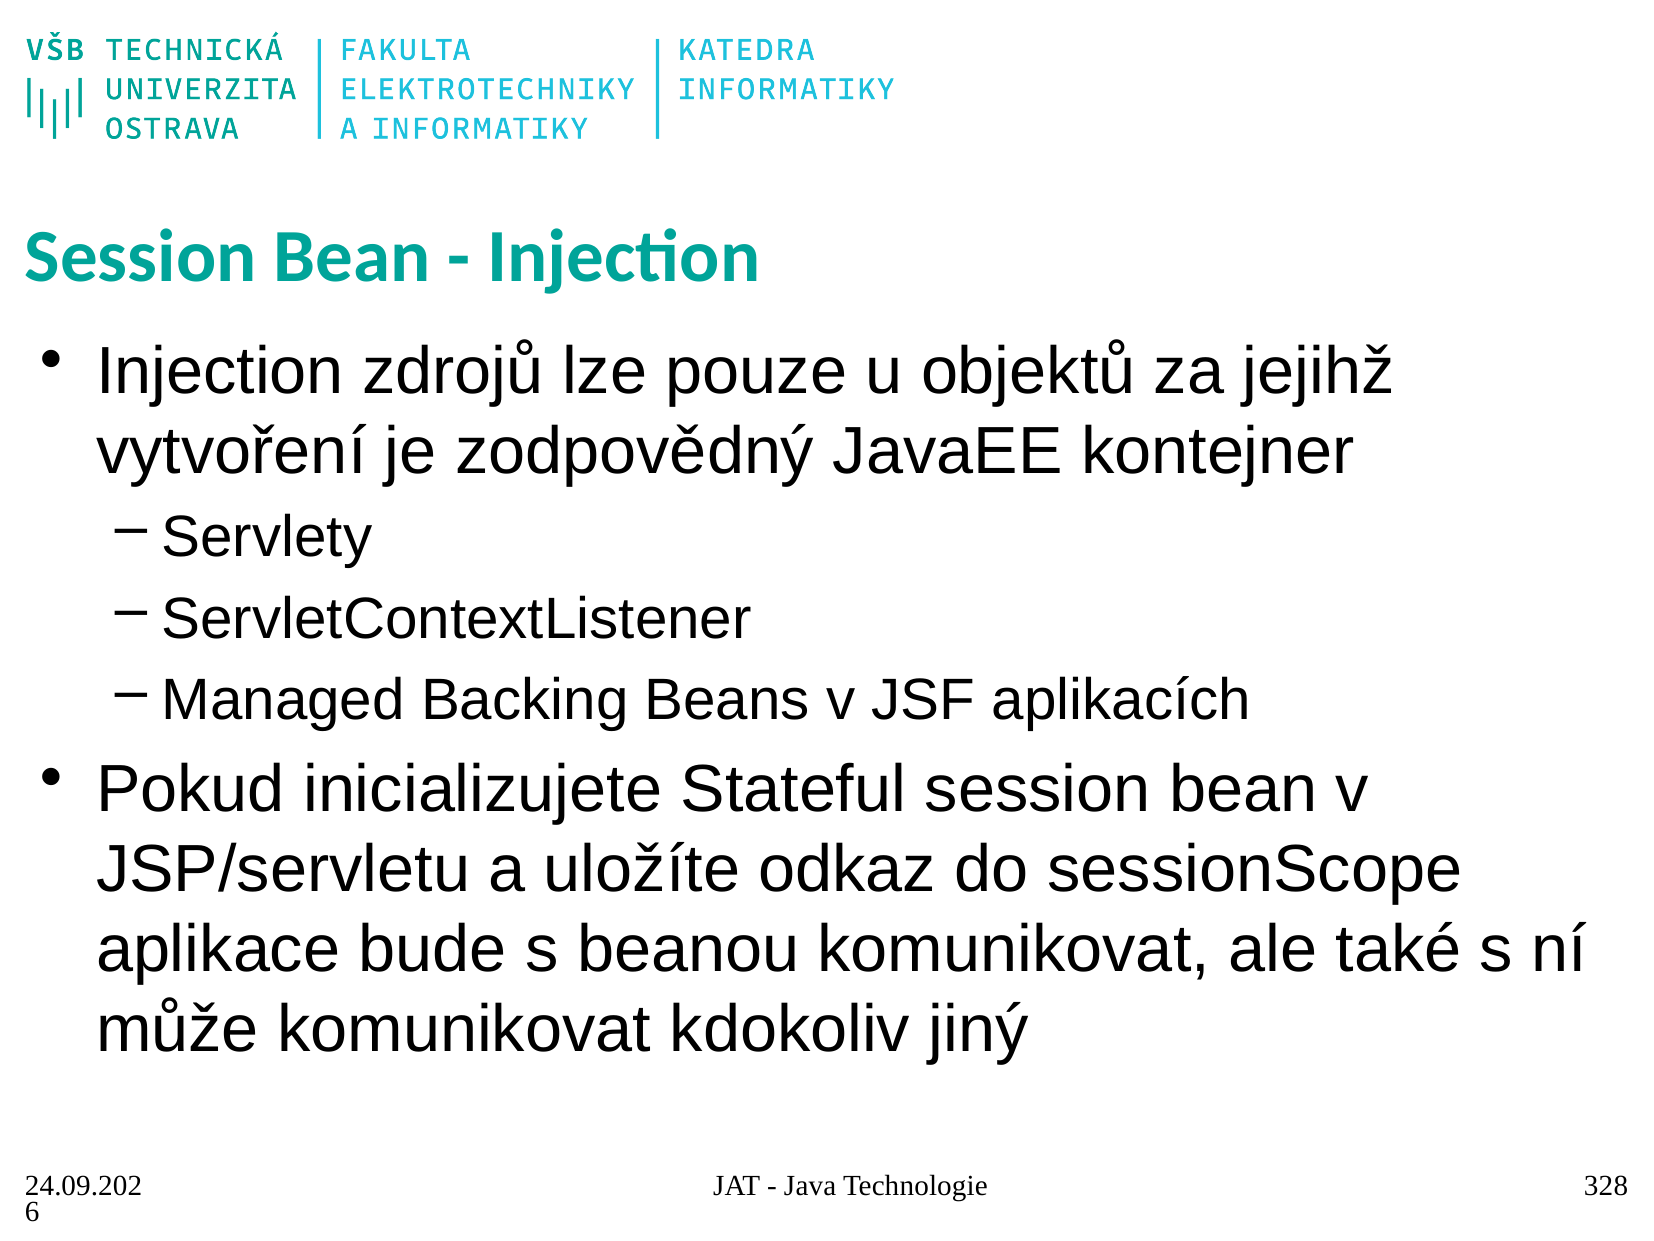

Session Bean - Injection
# Injection zdrojů lze pouze u objektů za jejihž vytvoření je zodpovědný JavaEE kontejner
Servlety
ServletContextListener
Managed Backing Beans v JSF aplikacích
Pokud inicializujete Stateful session bean v JSP/servletu a uložíte odkaz do sessionScope aplikace bude s beanou komunikovat, ale také s ní může komunikovat kdokoliv jiný
JAT - Java Technologie
328